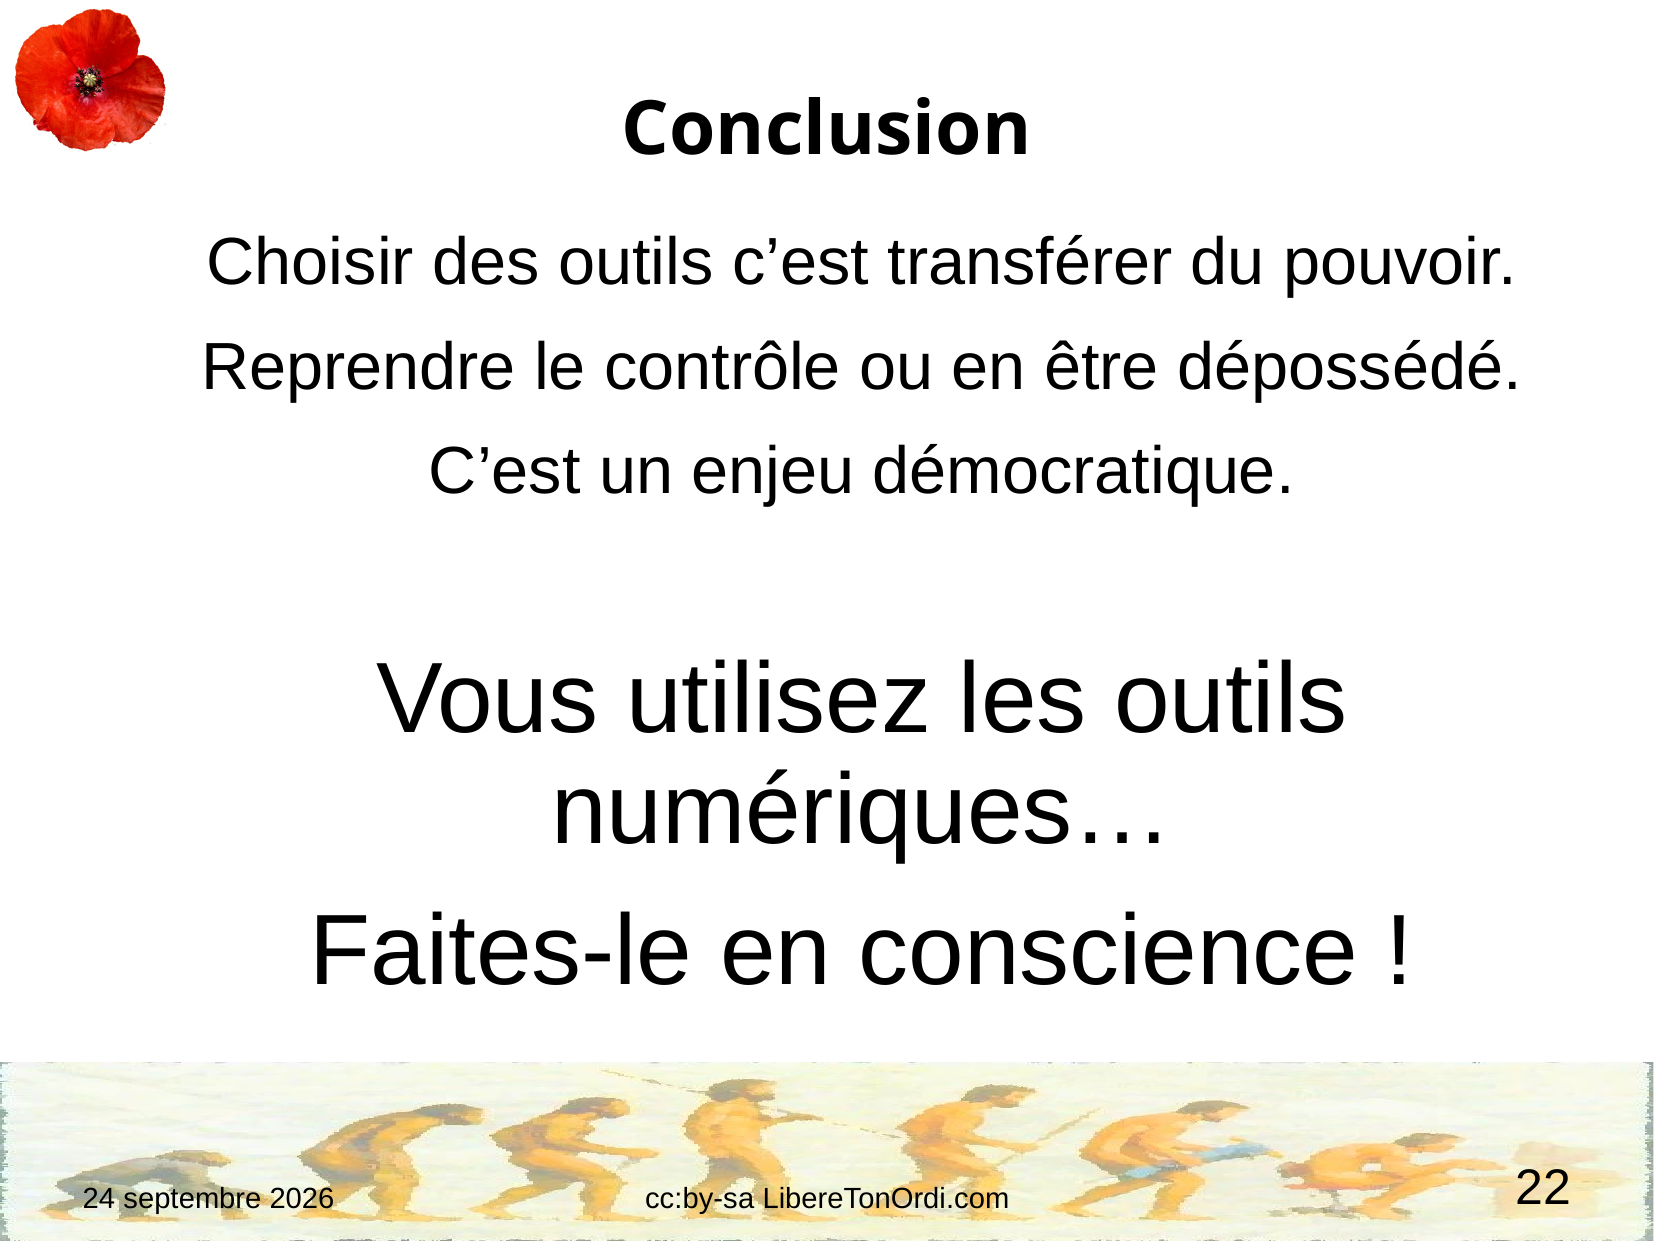

# Conclusion
Choisir des outils c’est transférer du pouvoir.
Reprendre le contrôle ou en être dépossédé.
C’est un enjeu démocratique.
Vous utilisez les outils numériques…
Faites-le en conscience !
cc:by-sa LibereTonOrdi.com
22